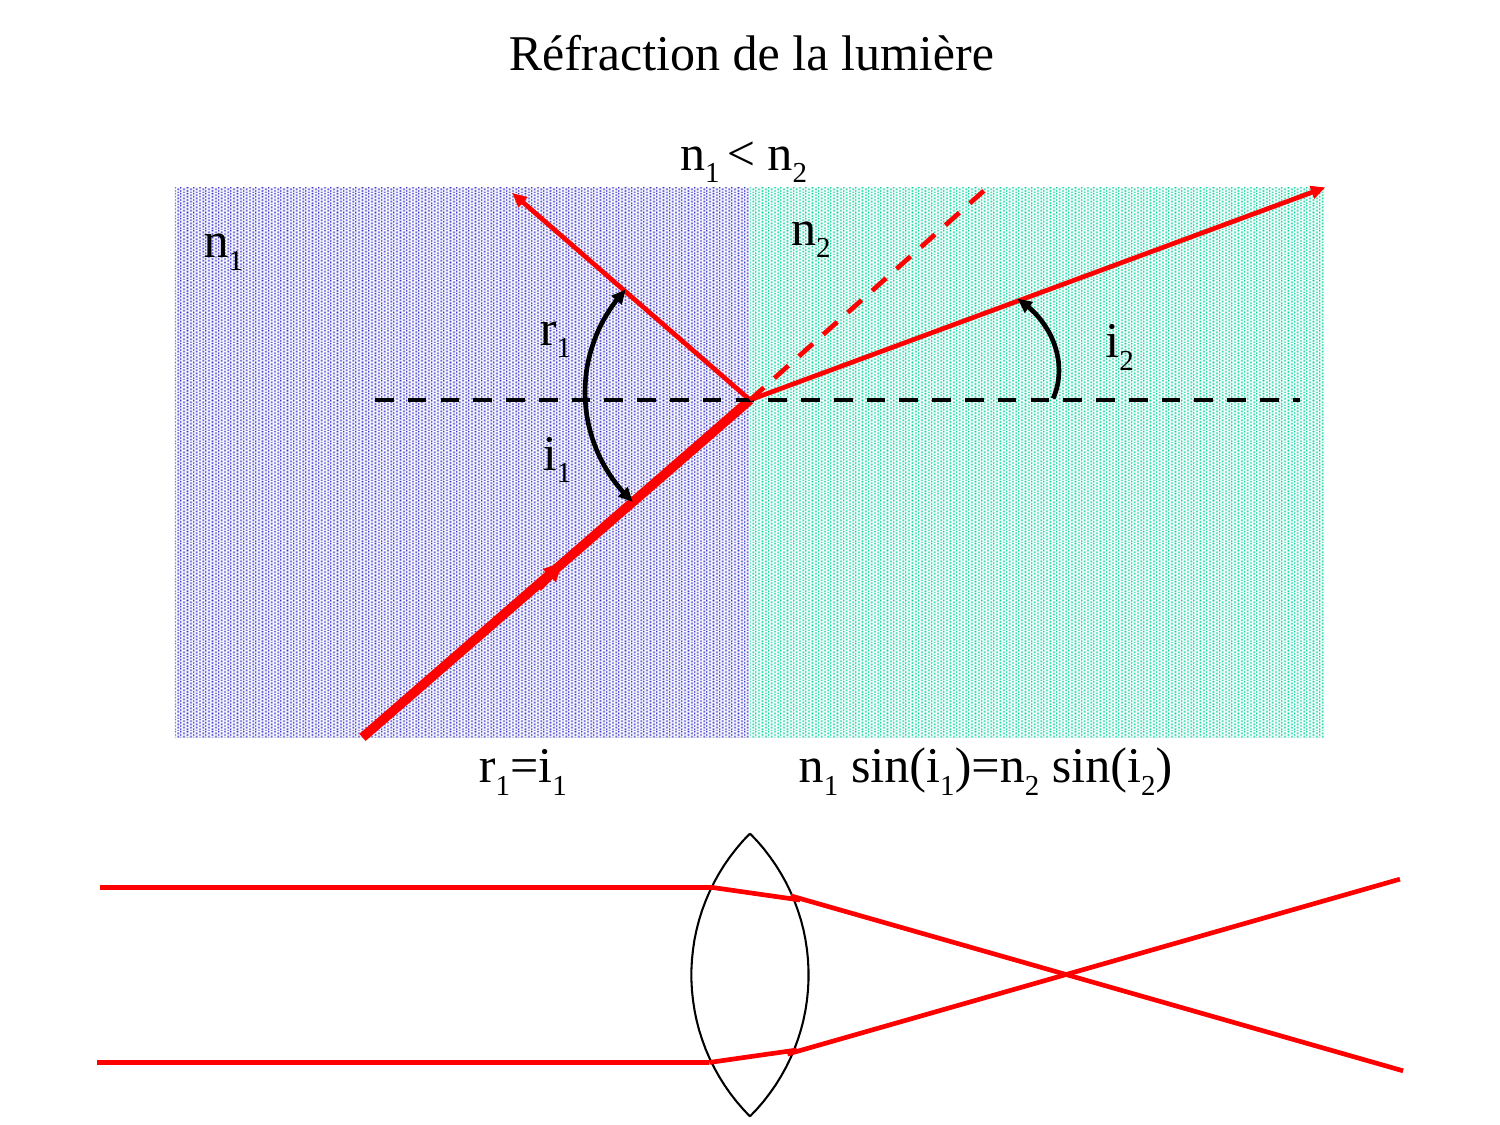

Réfraction de la lumière
n1 < n2
r1
i2
i1
n2
n1
r1=i1 n1 sin(i1)=n2 sin(i2)